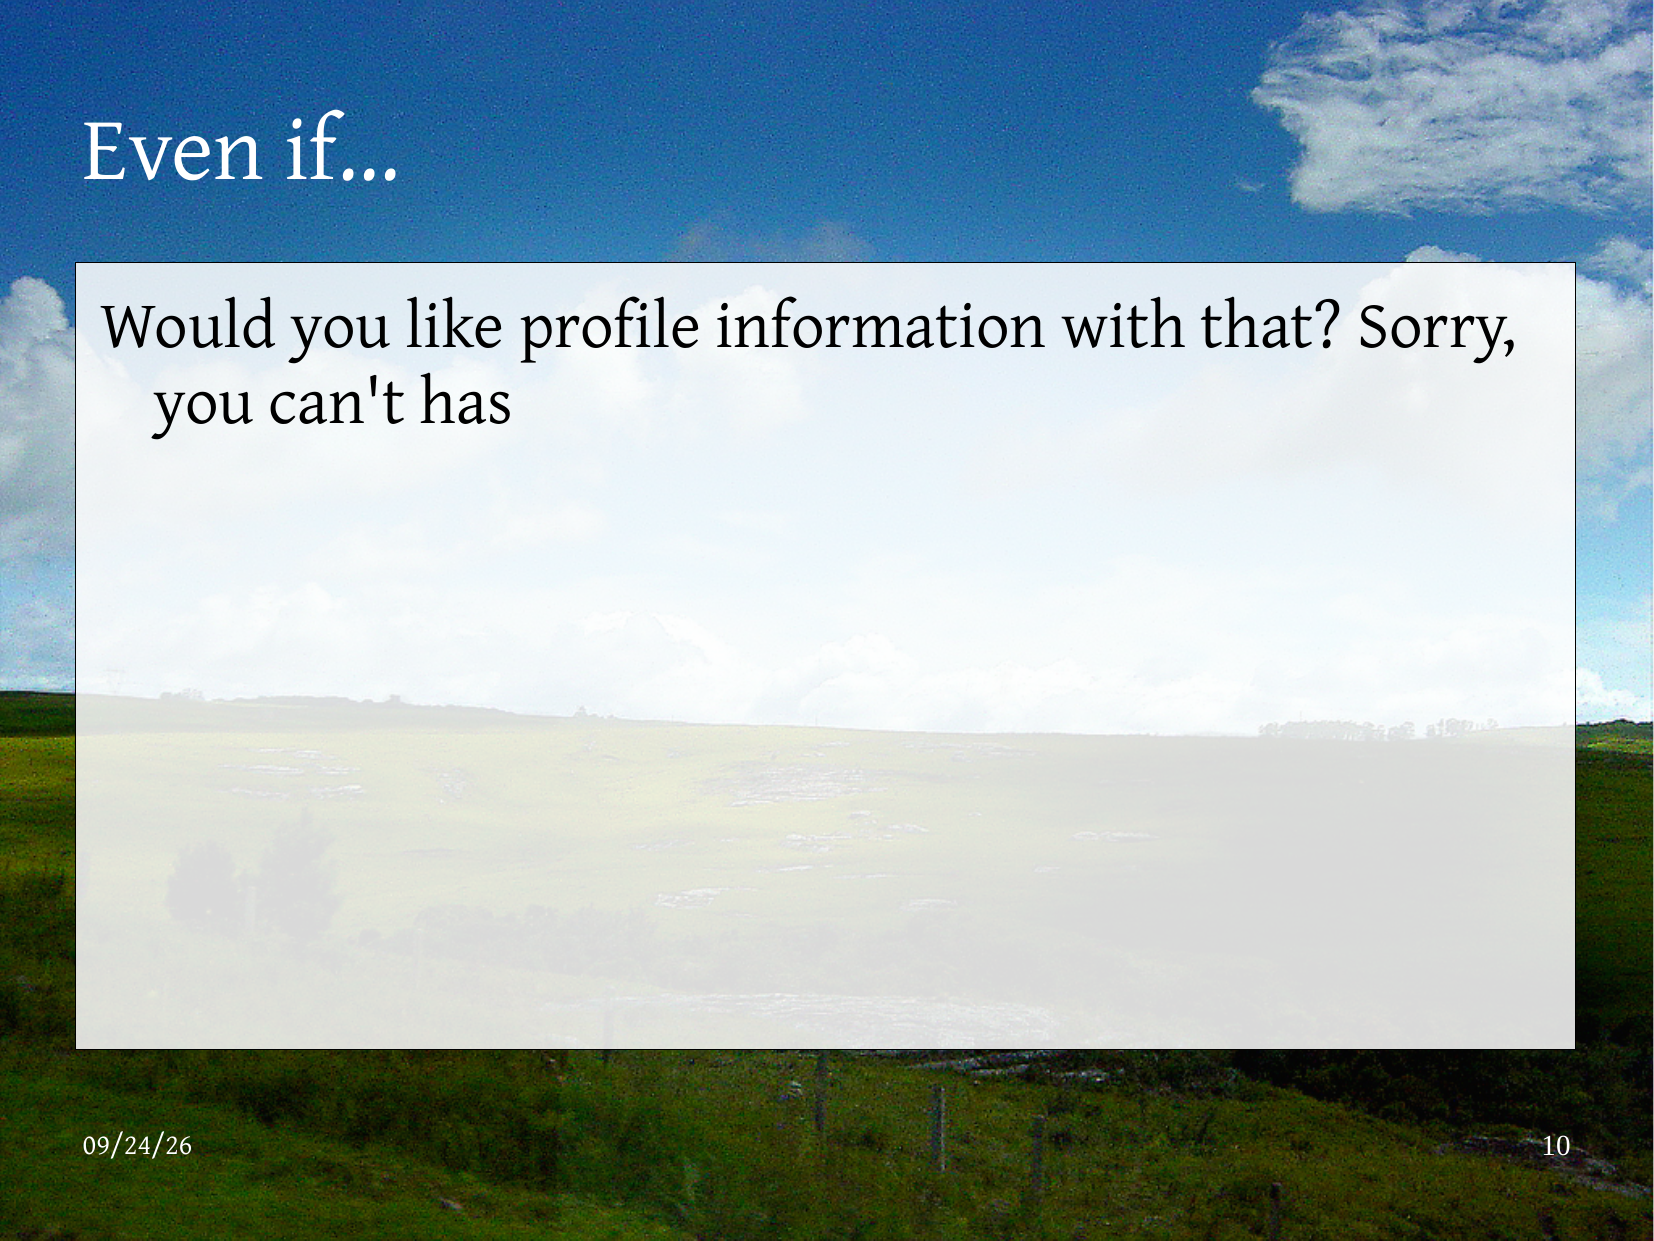

# Even if...
Would you like profile information with that? Sorry, you can't has
10